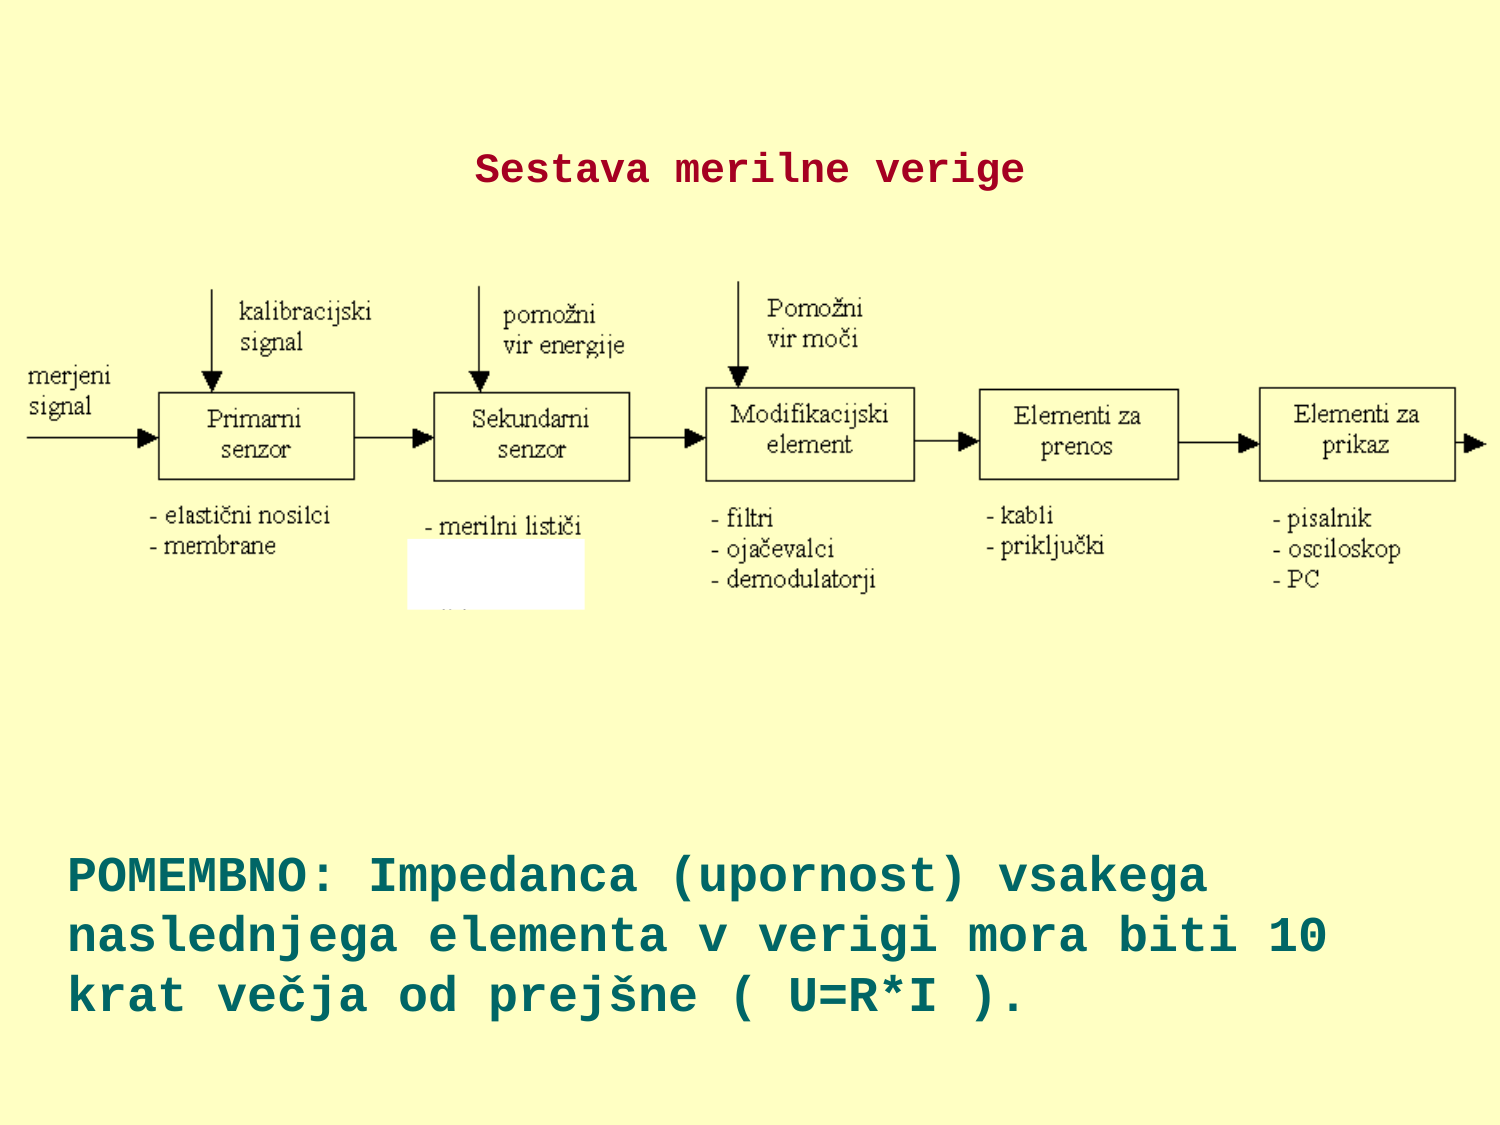

# Sestava merilne verige
POMEMBNO: Impedanca (upornost) vsakega naslednjega elementa v verigi mora biti 10 krat večja od prejšne ( U=R*I ).